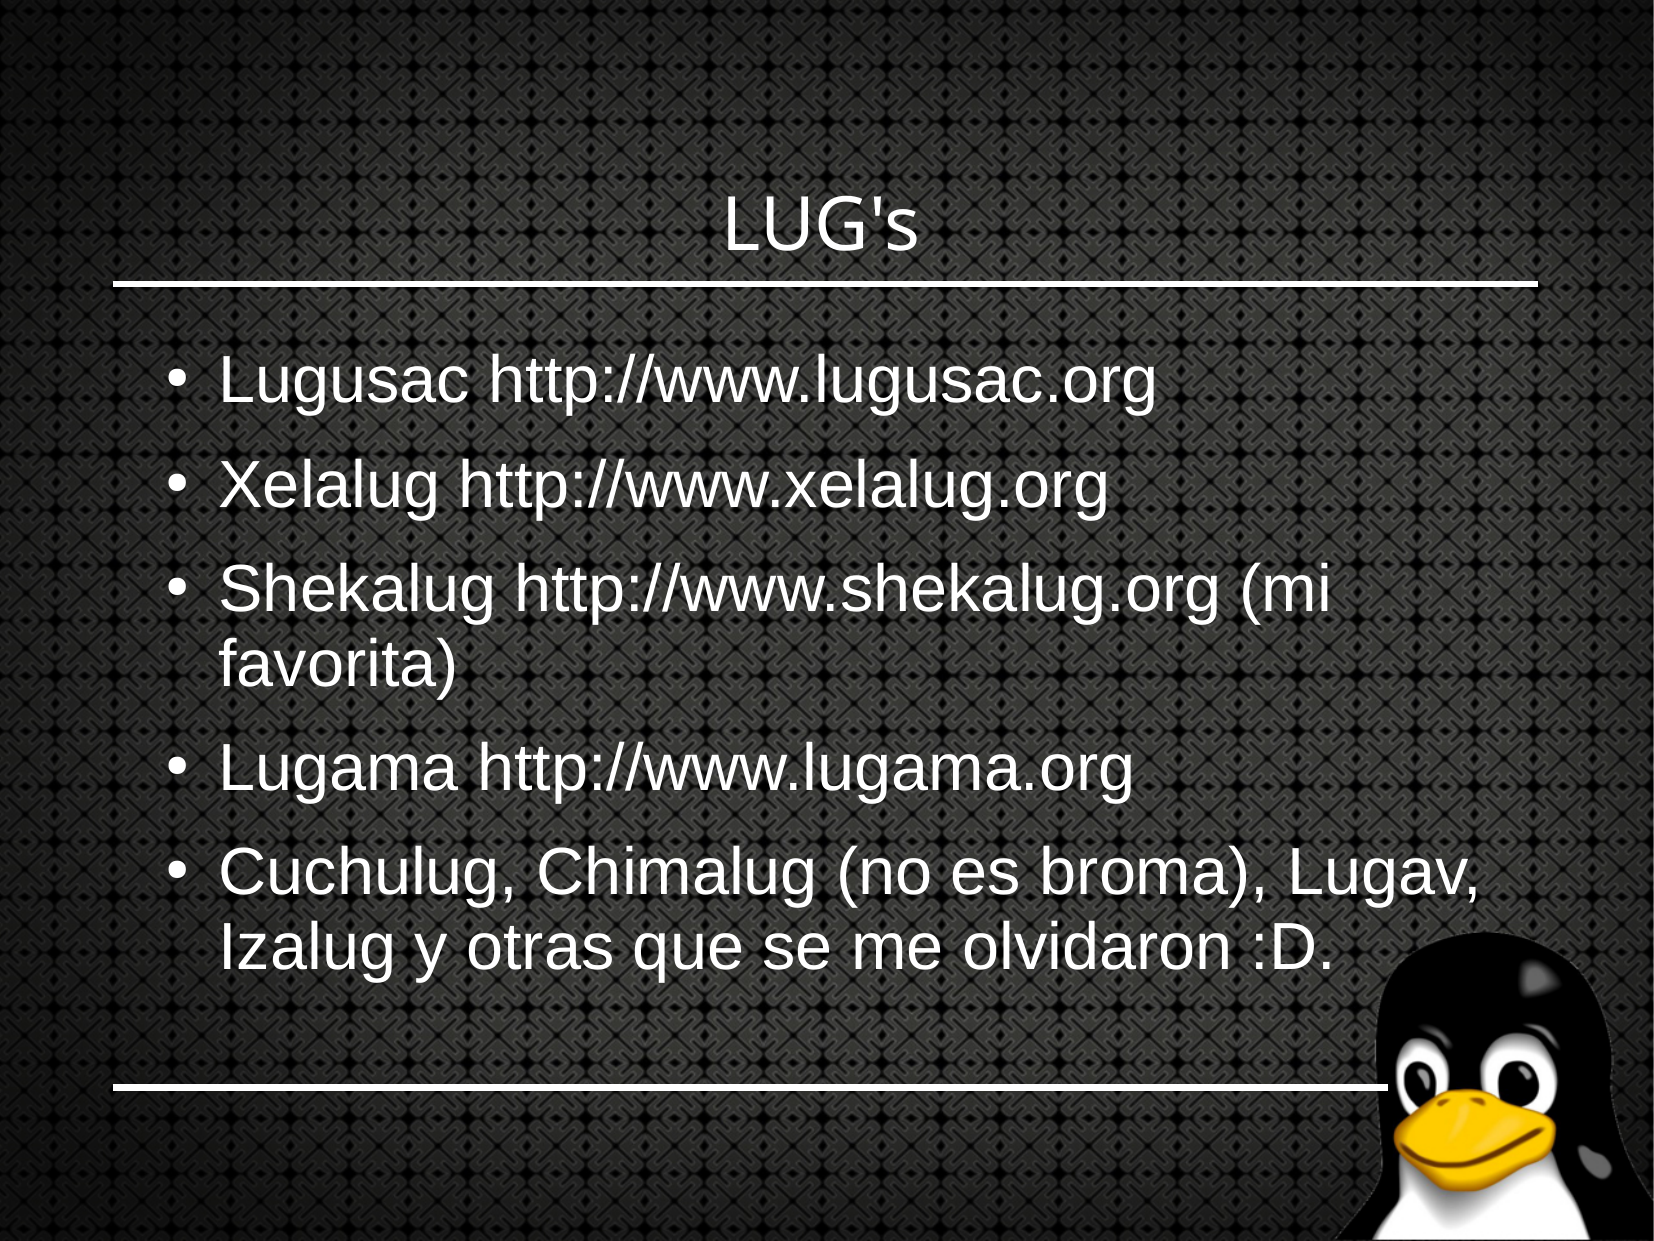

# LUG's
Lugusac http://www.lugusac.org
Xelalug http://www.xelalug.org
Shekalug http://www.shekalug.org (mi favorita)
Lugama http://www.lugama.org
Cuchulug, Chimalug (no es broma), Lugav, Izalug y otras que se me olvidaron :D.